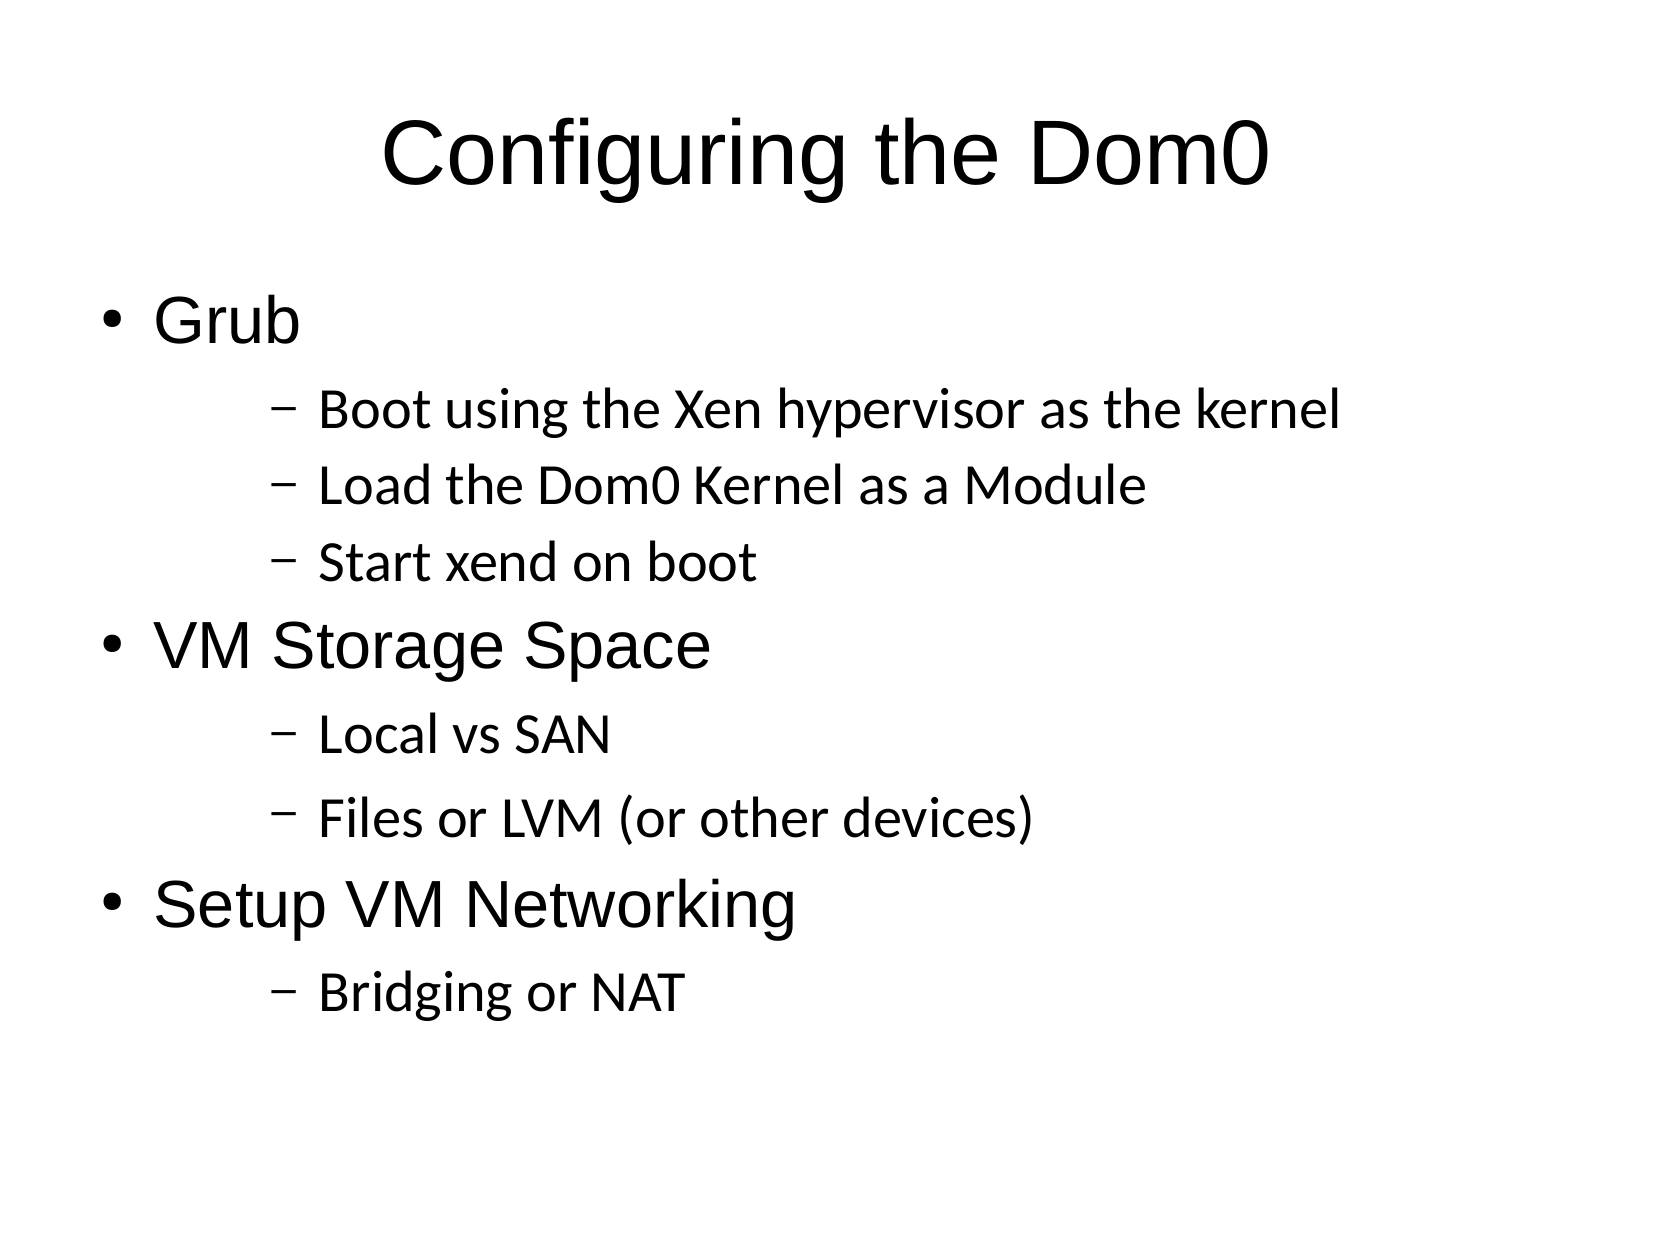

# Configuring the Dom0
Grub
Boot using the Xen hypervisor as the kernel
Load the Dom0 Kernel as a Module
Start xend on boot
VM Storage Space
Local vs SAN
Files or LVM (or other devices)‏
Setup VM Networking
Bridging or NAT